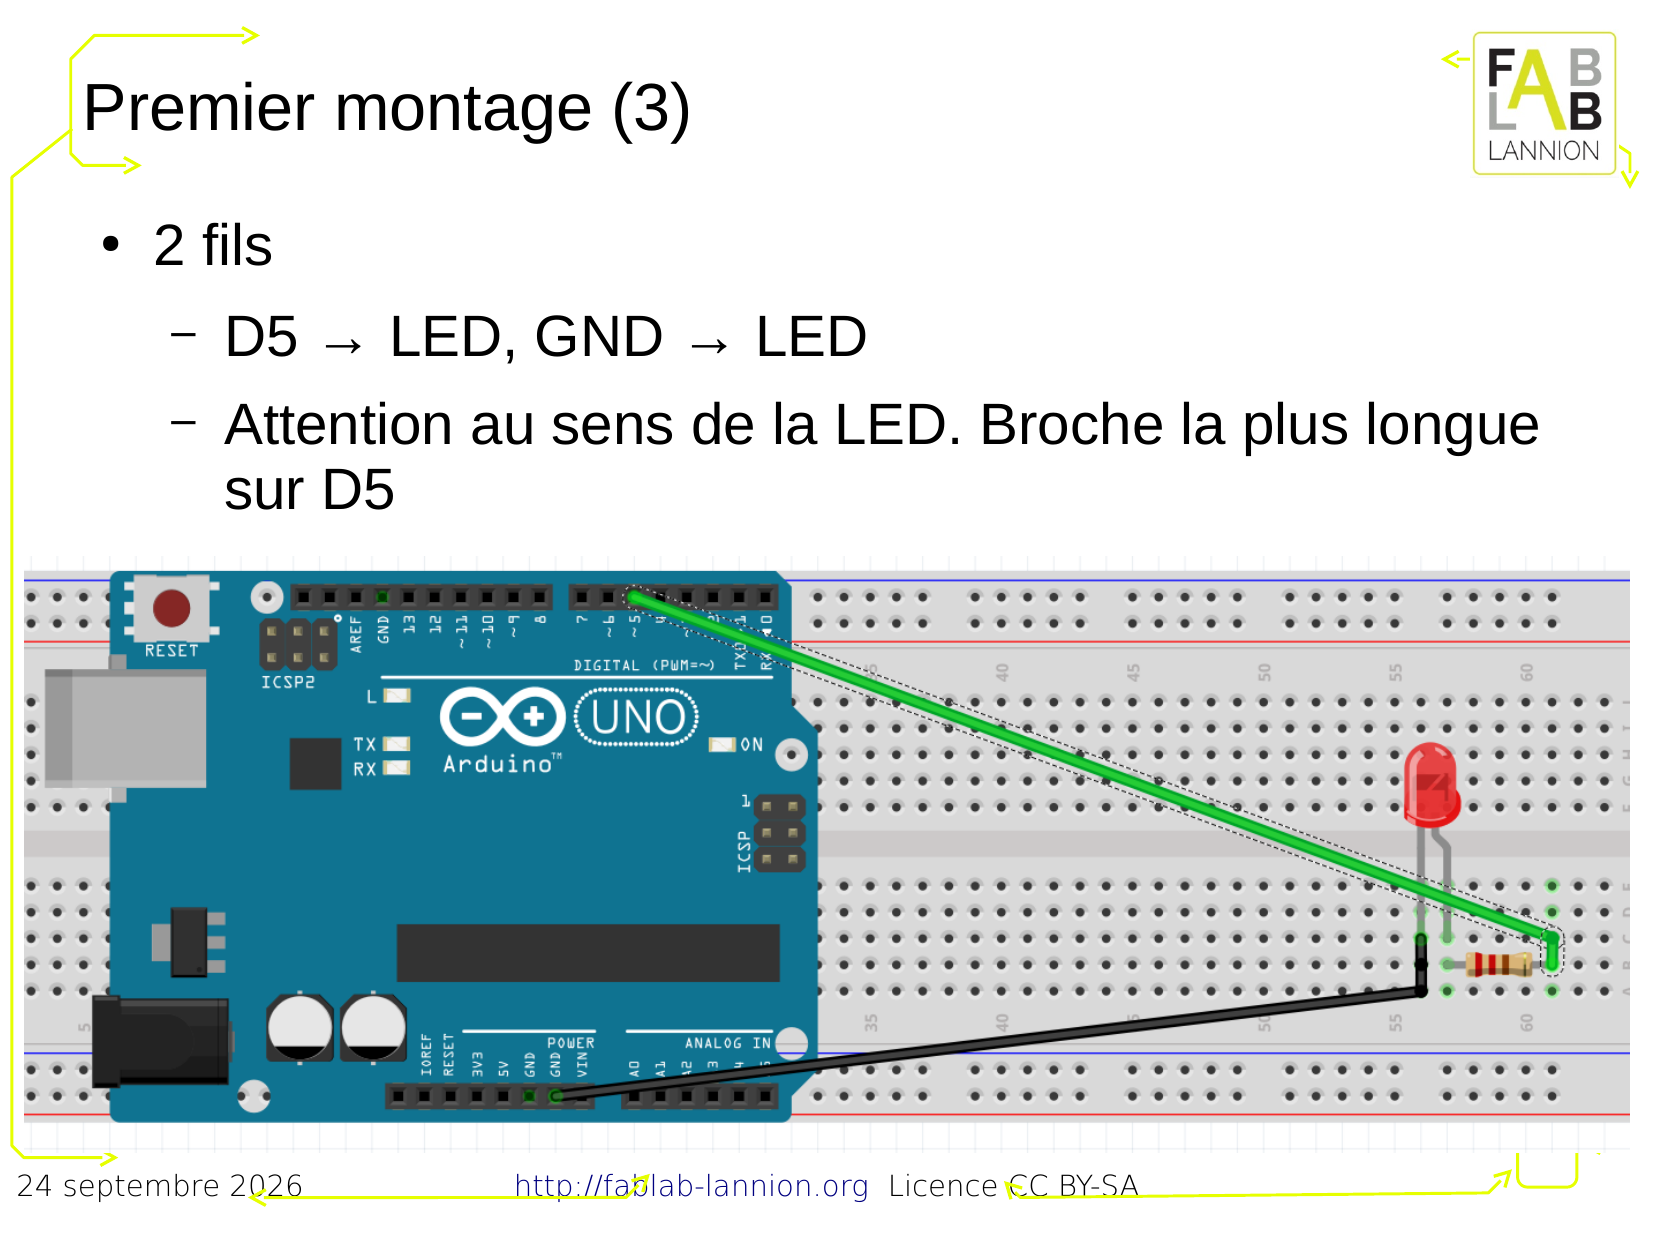

# Premier montage (3)
2 fils
D5 → LED, GND → LED
Attention au sens de la LED. Broche la plus longue sur D5